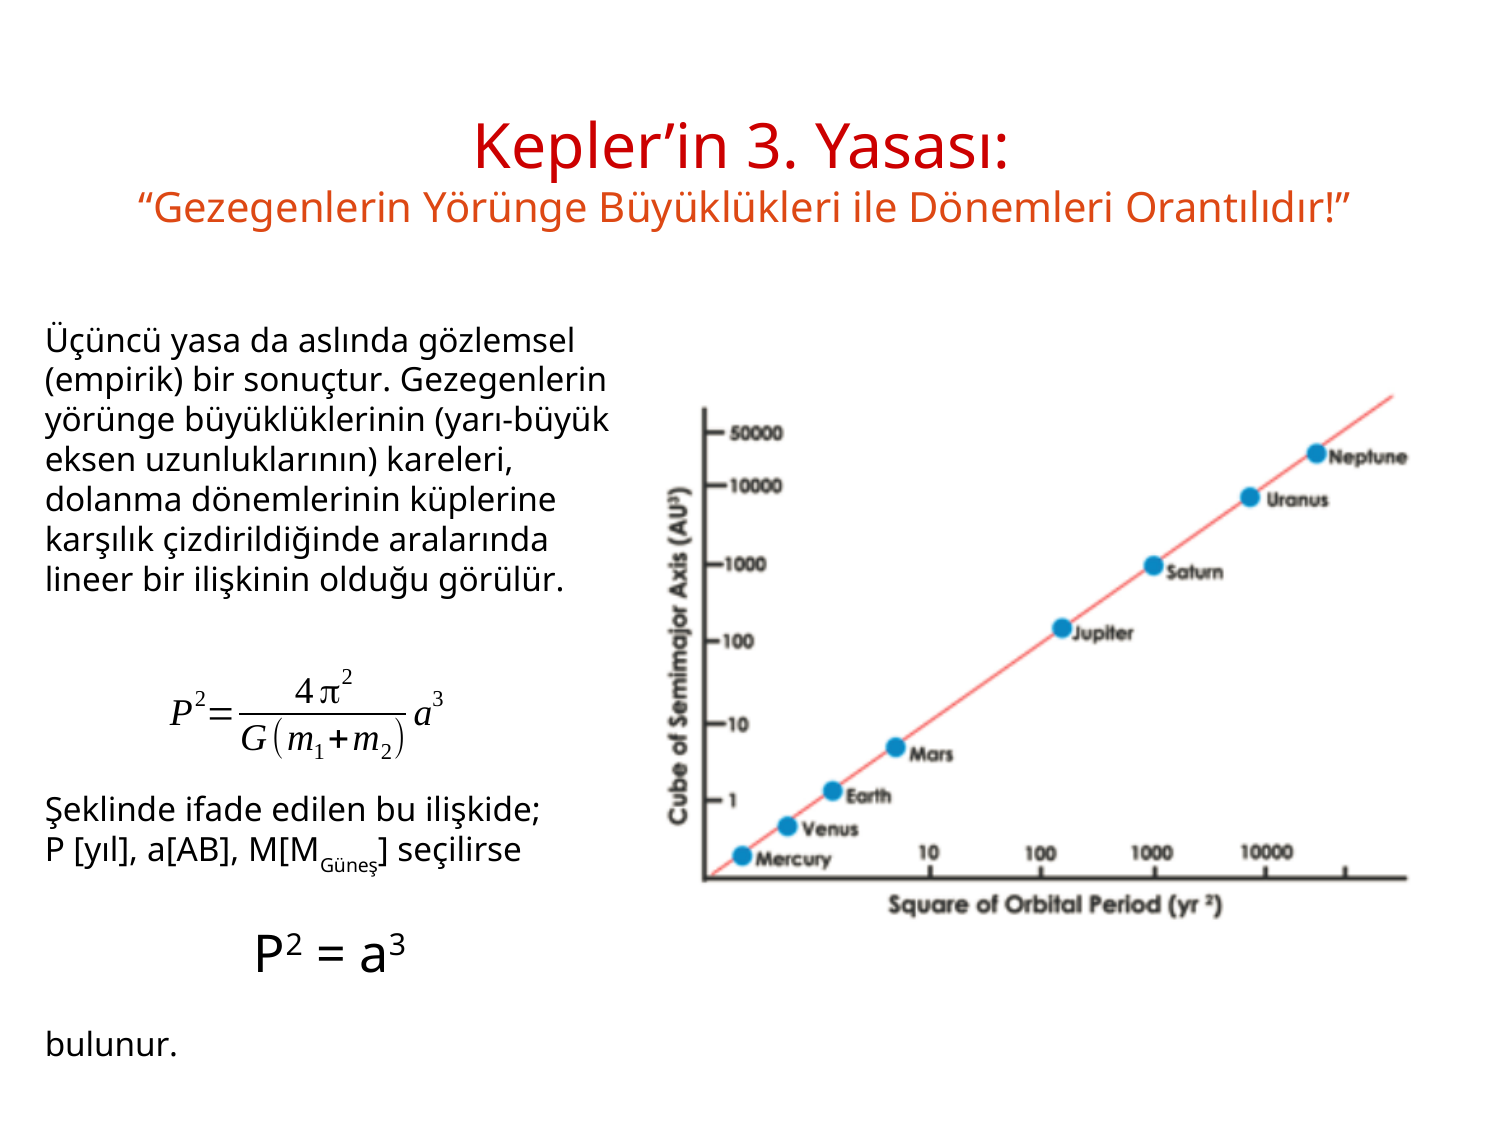

# Kepler’in 3. Yasası: “Gezegenlerin Yörünge Büyüklükleri ile Dönemleri Orantılıdır!”
Üçüncü yasa da aslında gözlemsel (empirik) bir sonuçtur. Gezegenlerin yörünge büyüklüklerinin (yarı-büyük eksen uzunluklarının) kareleri, dolanma dönemlerinin küplerine karşılık çizdirildiğinde aralarında lineer bir ilişkinin olduğu görülür.
Şeklinde ifade edilen bu ilişkide;
P [yıl], a[AB], M[MGüneş] seçilirse
P2 = a3
bulunur.